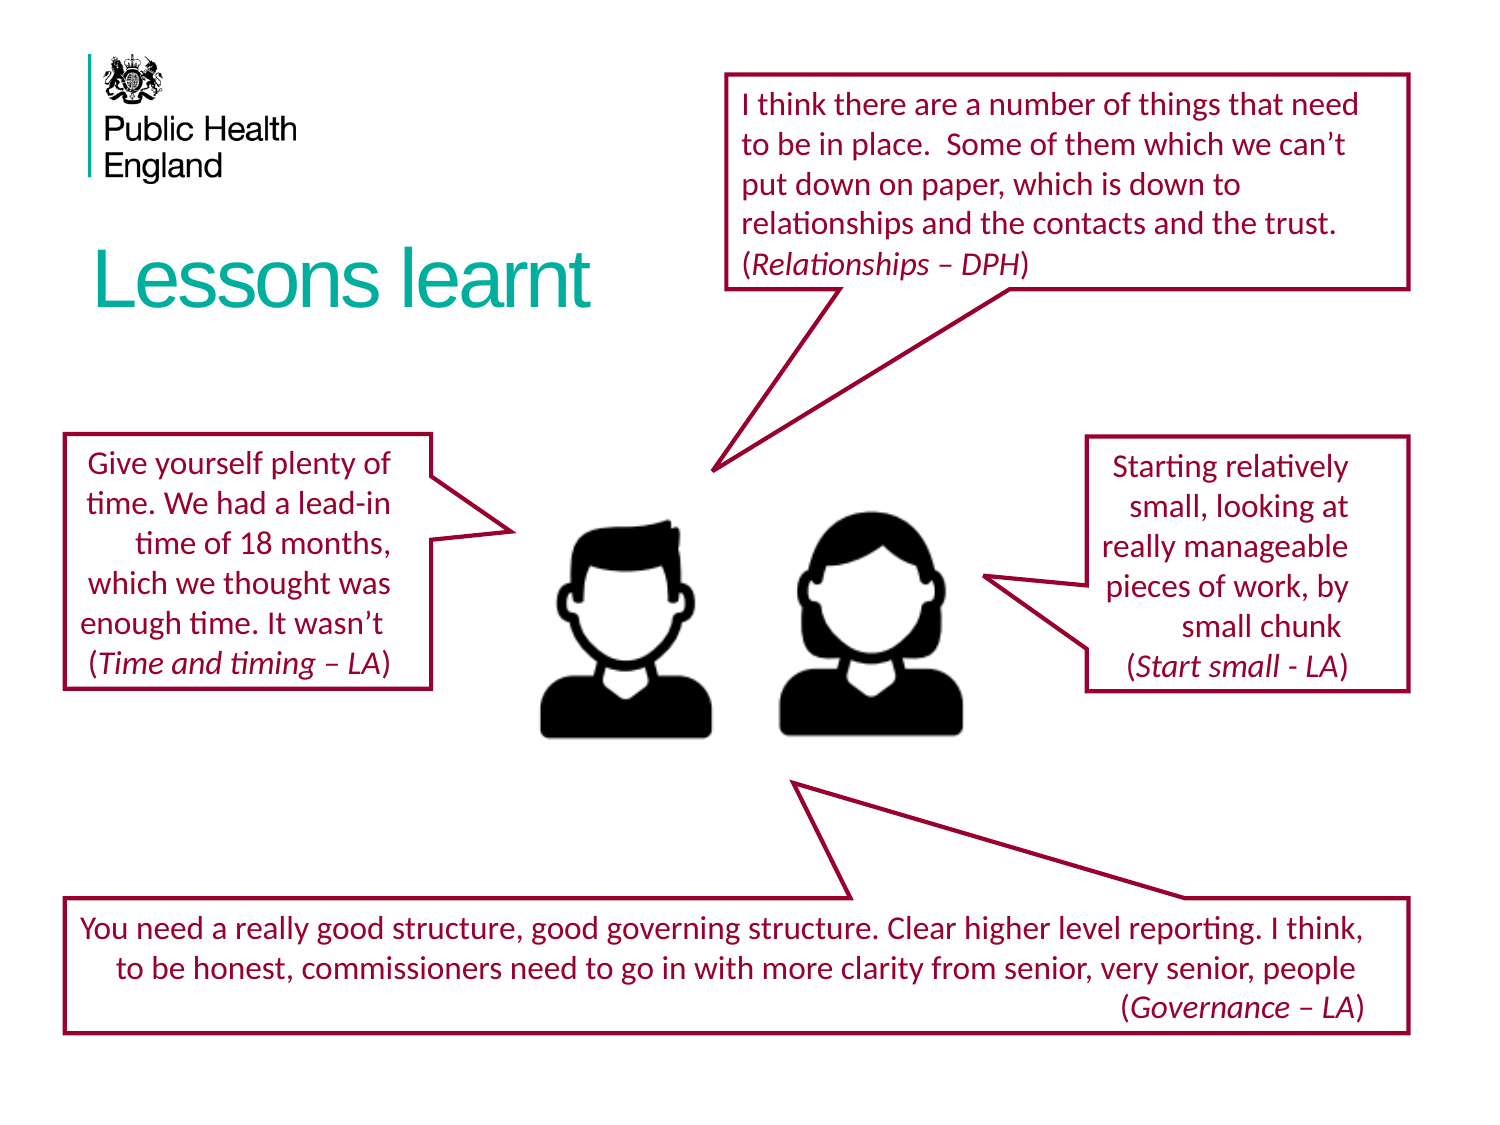

I think there are a number of things that need to be in place. Some of them which we can’t put down on paper, which is down to relationships and the contacts and the trust.
(Relationships – DPH)
# Lessons learnt
Give yourself plenty of time. We had a lead-in time of 18 months, which we thought was enough time. It wasn’t
(Time and timing – LA)
Starting relatively small, looking at really manageable pieces of work, by small chunk
(Start small - LA)
You need a really good structure, good governing structure. Clear higher level reporting. I think, to be honest, commissioners need to go in with more clarity from senior, very senior, people
(Governance – LA)